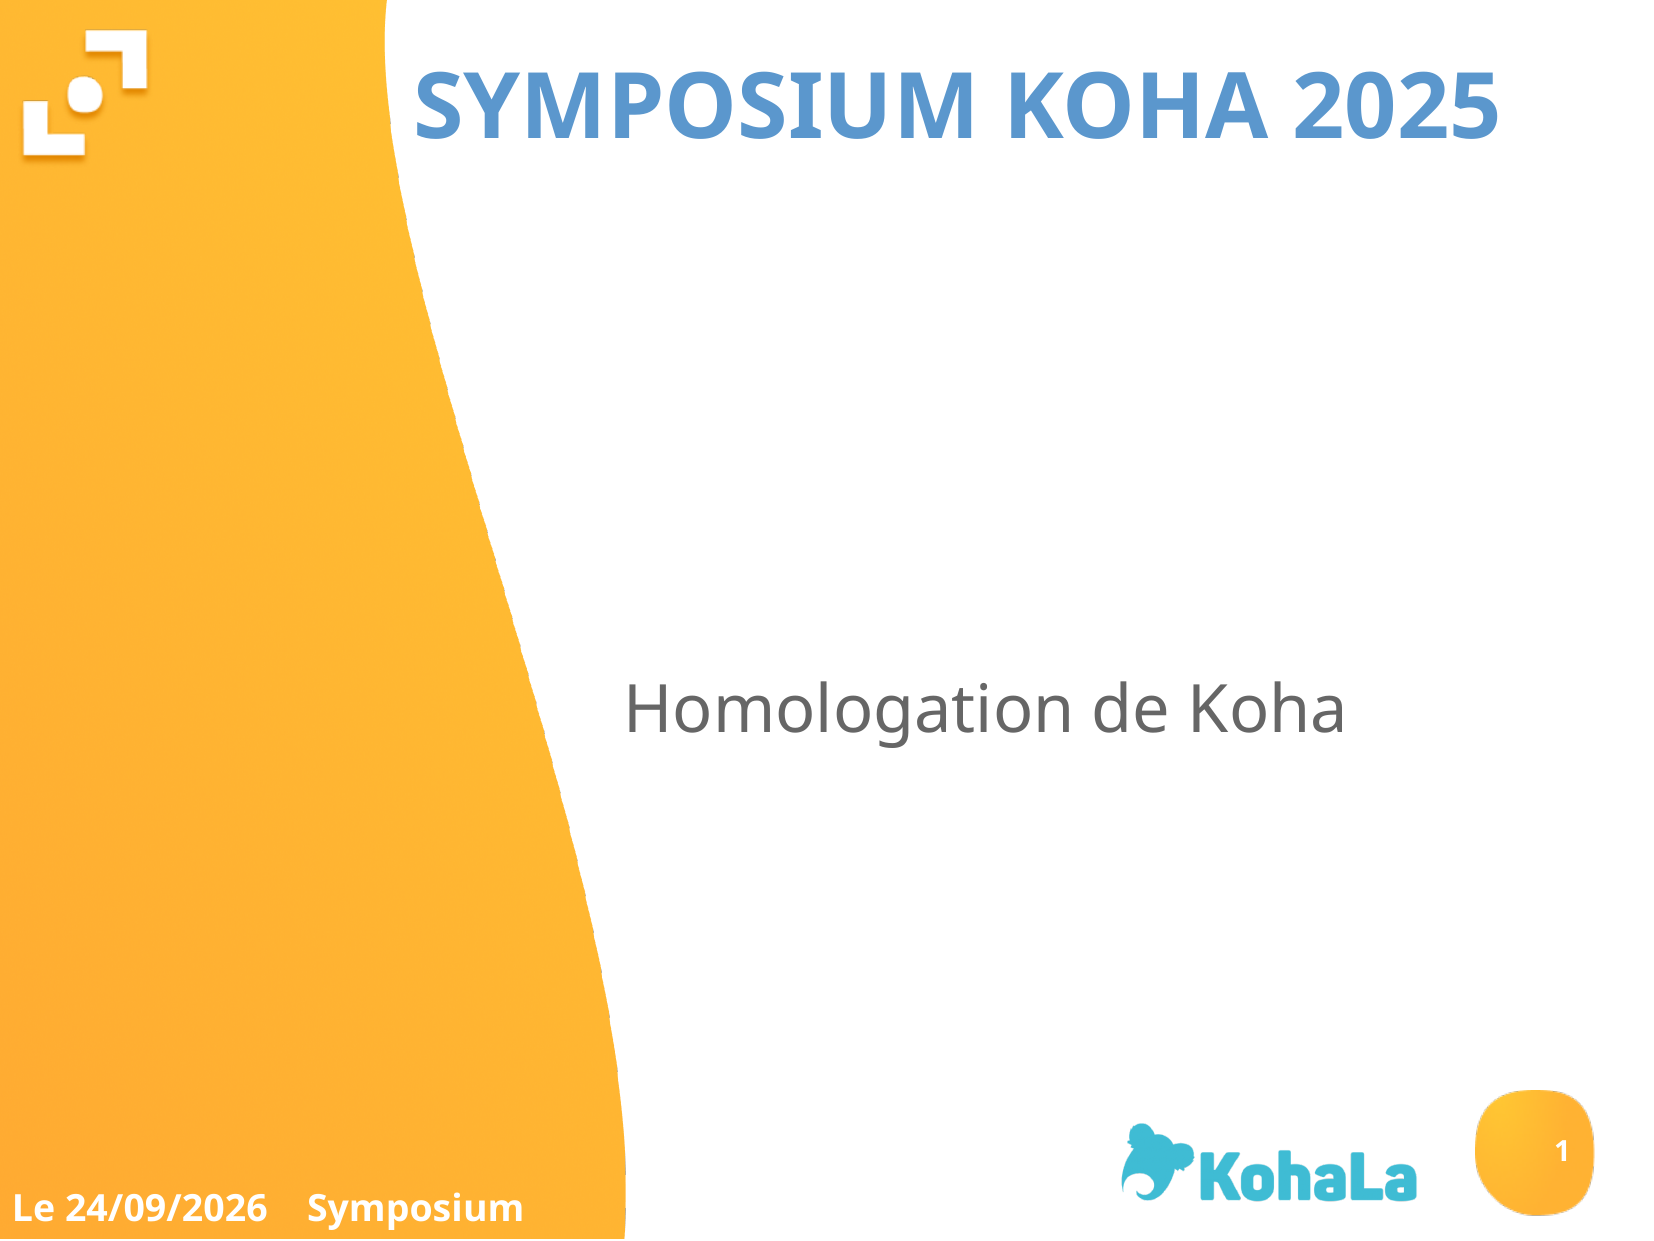

# Symposium Koha 2025
Homologation de Koha
1